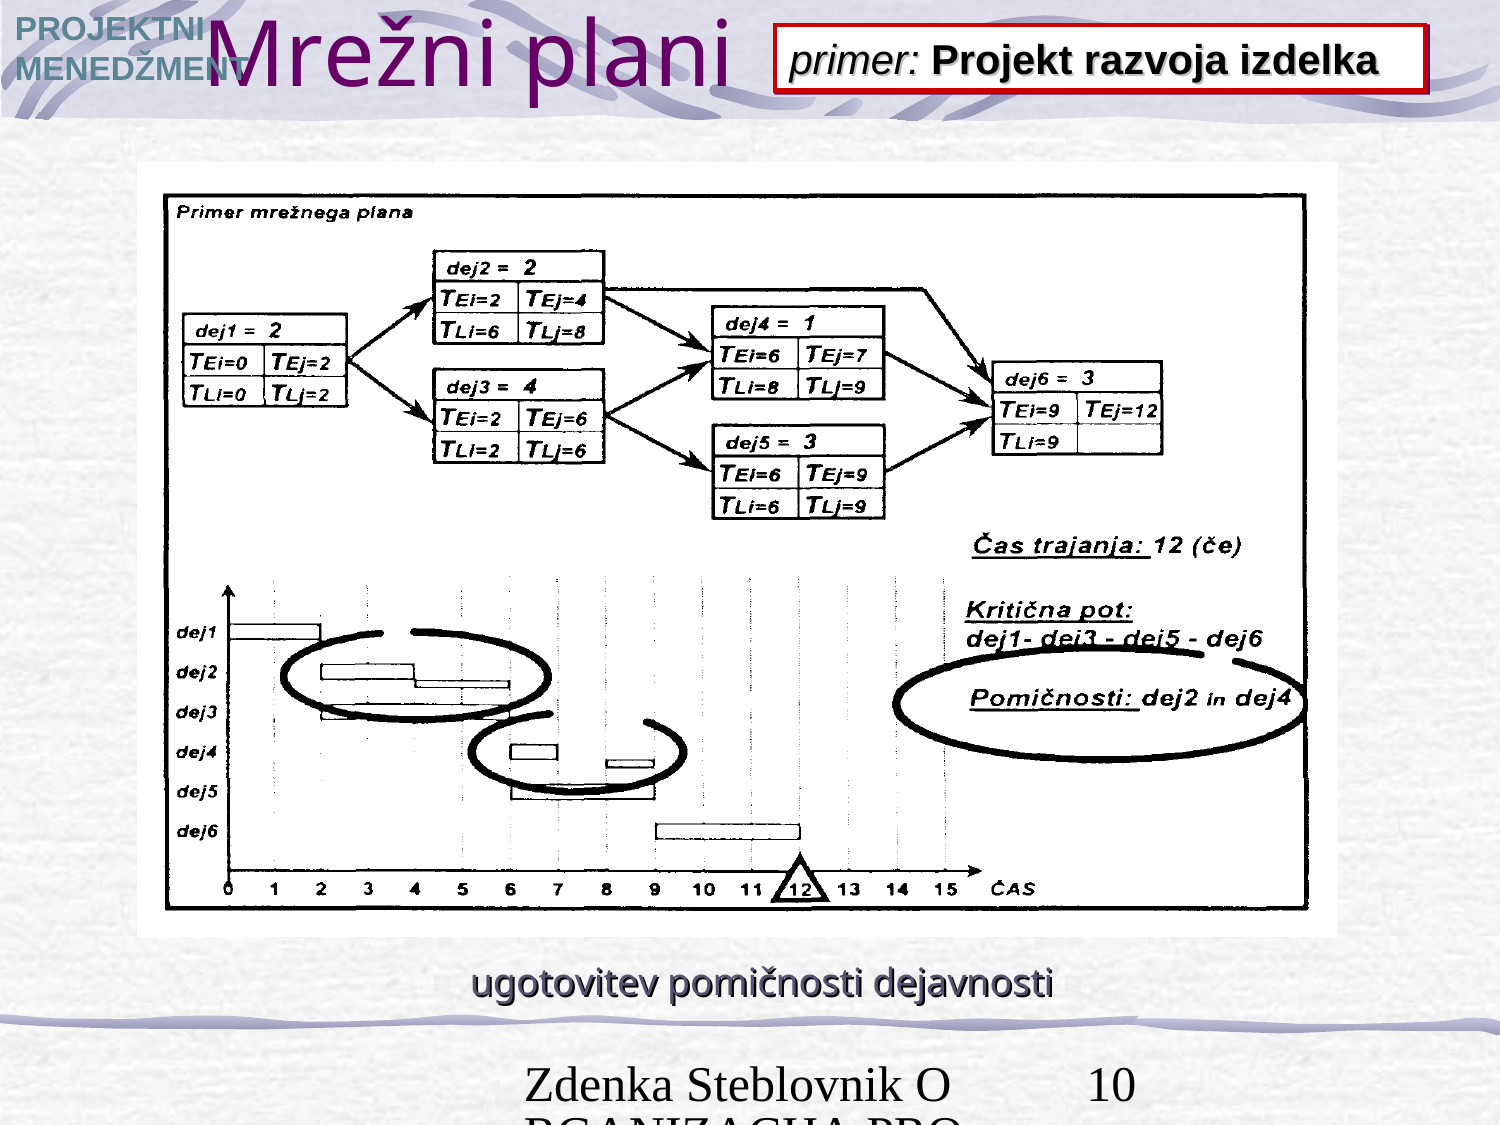

PROJEKTNI MENEDŽMENT
# Mrežni plani
primer: Projekt razvoja izdelka
ugotovitev pomičnosti dejavnosti
Zdenka Steblovnik ORGANIZACIJA PROIZVODNJE 2
10